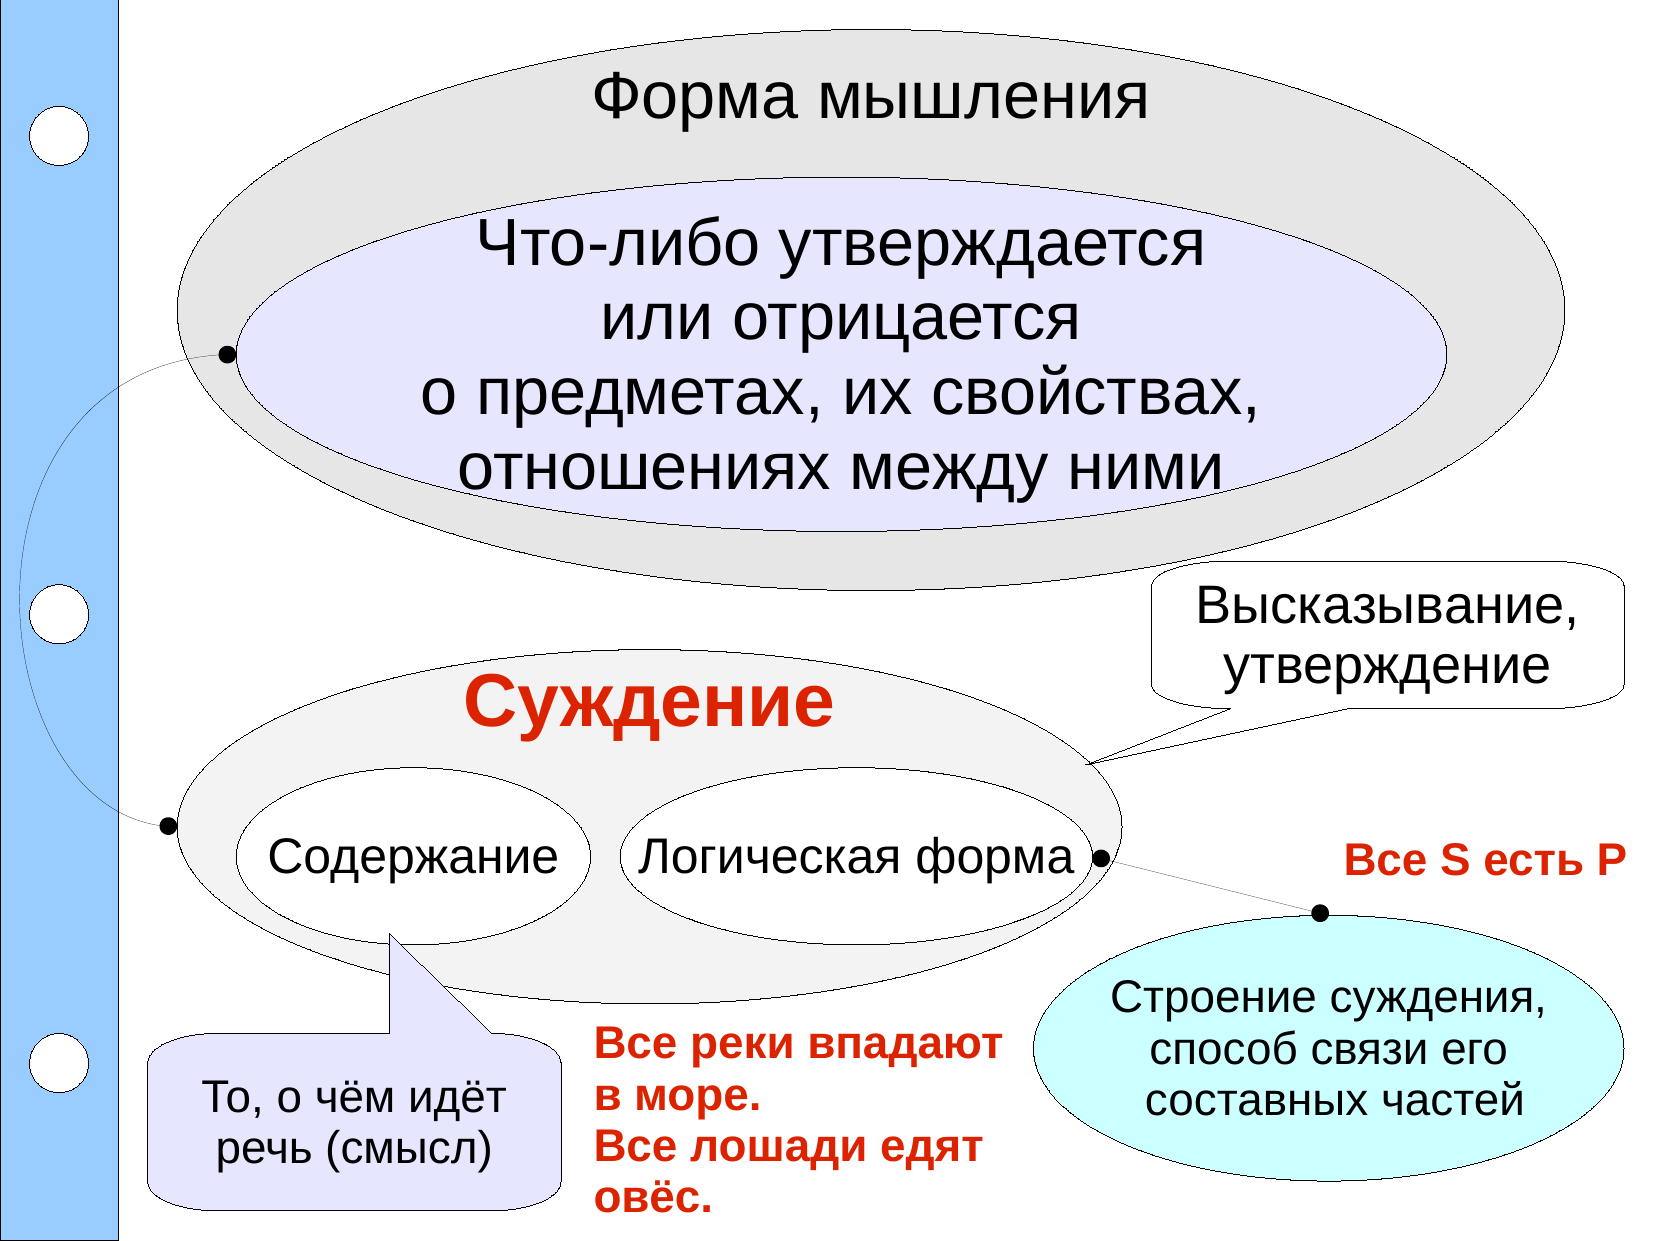

Форма мышления
Что-либо утверждается
или отрицается
о предметах, их свойствах,
отношениях между ними
Высказывание, утверждение
Суждение
Содержание
Логическая форма
Все S есть P
Строение суждения,
способ связи его
 составных частей
Все реки впадают в море.
Все лошади едят овёс.
То, о чём идёт речь (смысл)